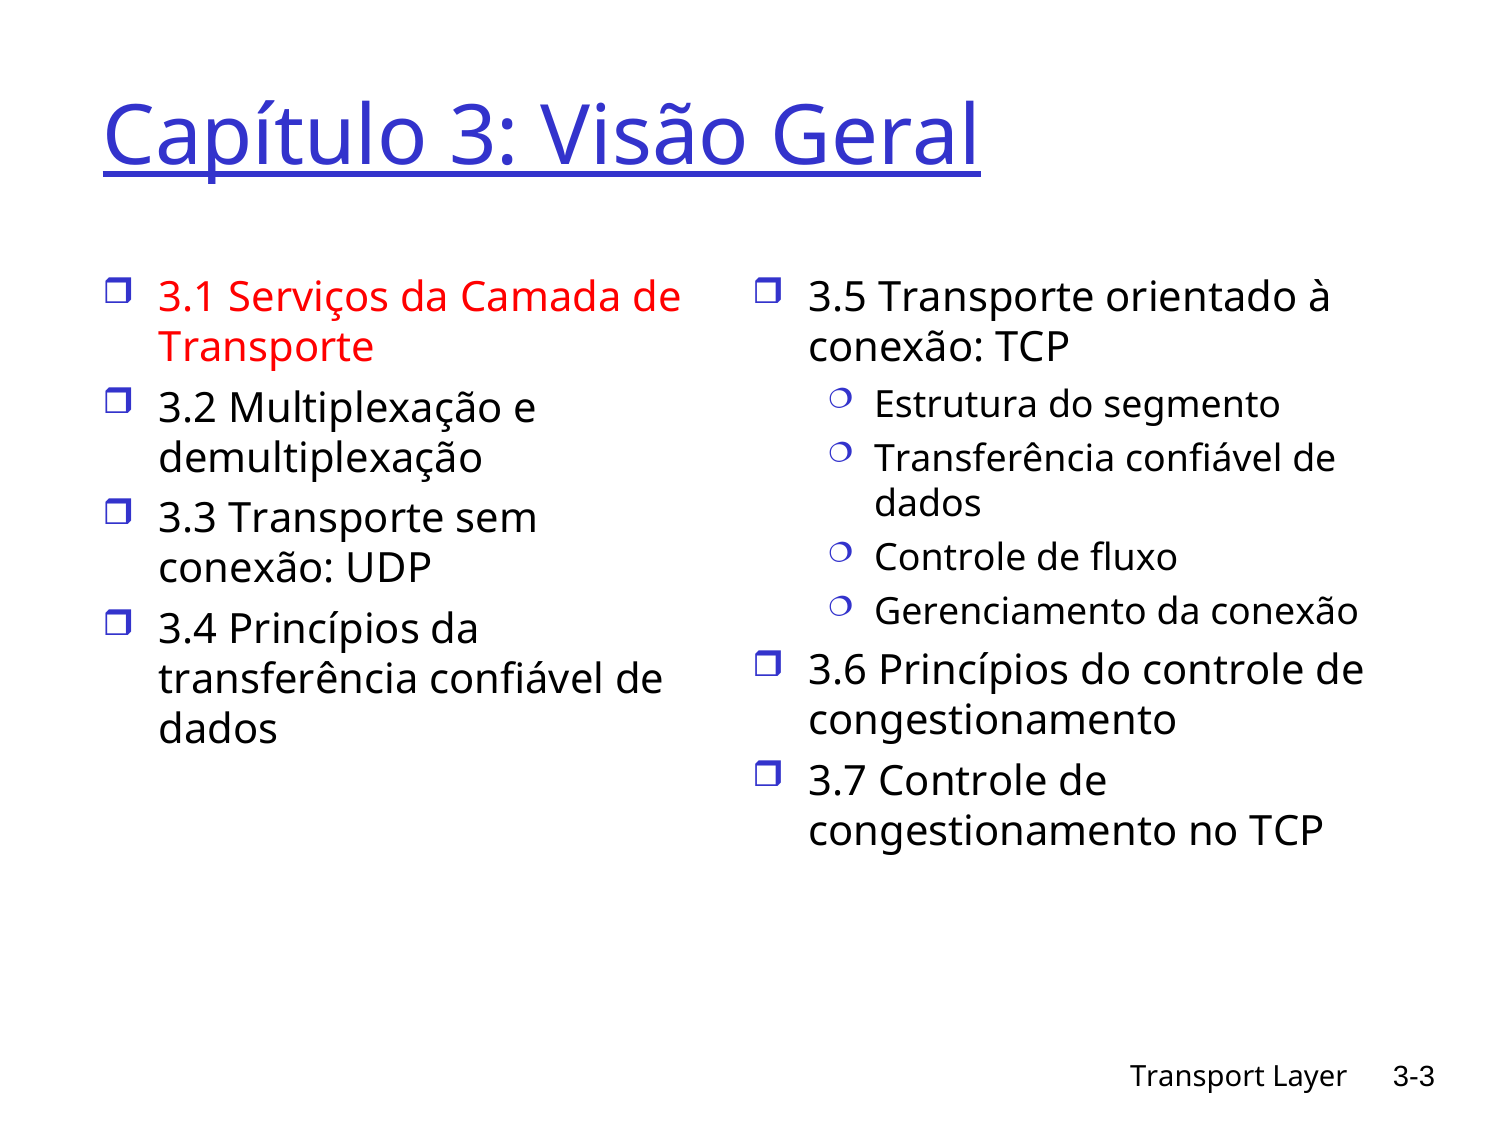

# Capítulo 3: Visão Geral
3.1 Serviços da Camada de Transporte
3.2 Multiplexação e demultiplexação
3.3 Transporte sem conexão: UDP
3.4 Princípios da transferência confiável de dados
3.5 Transporte orientado à conexão: TCP
Estrutura do segmento
Transferência confiável de dados
Controle de fluxo
Gerenciamento da conexão
3.6 Princípios do controle de congestionamento
3.7 Controle de congestionamento no TCP
Transport Layer
3-2